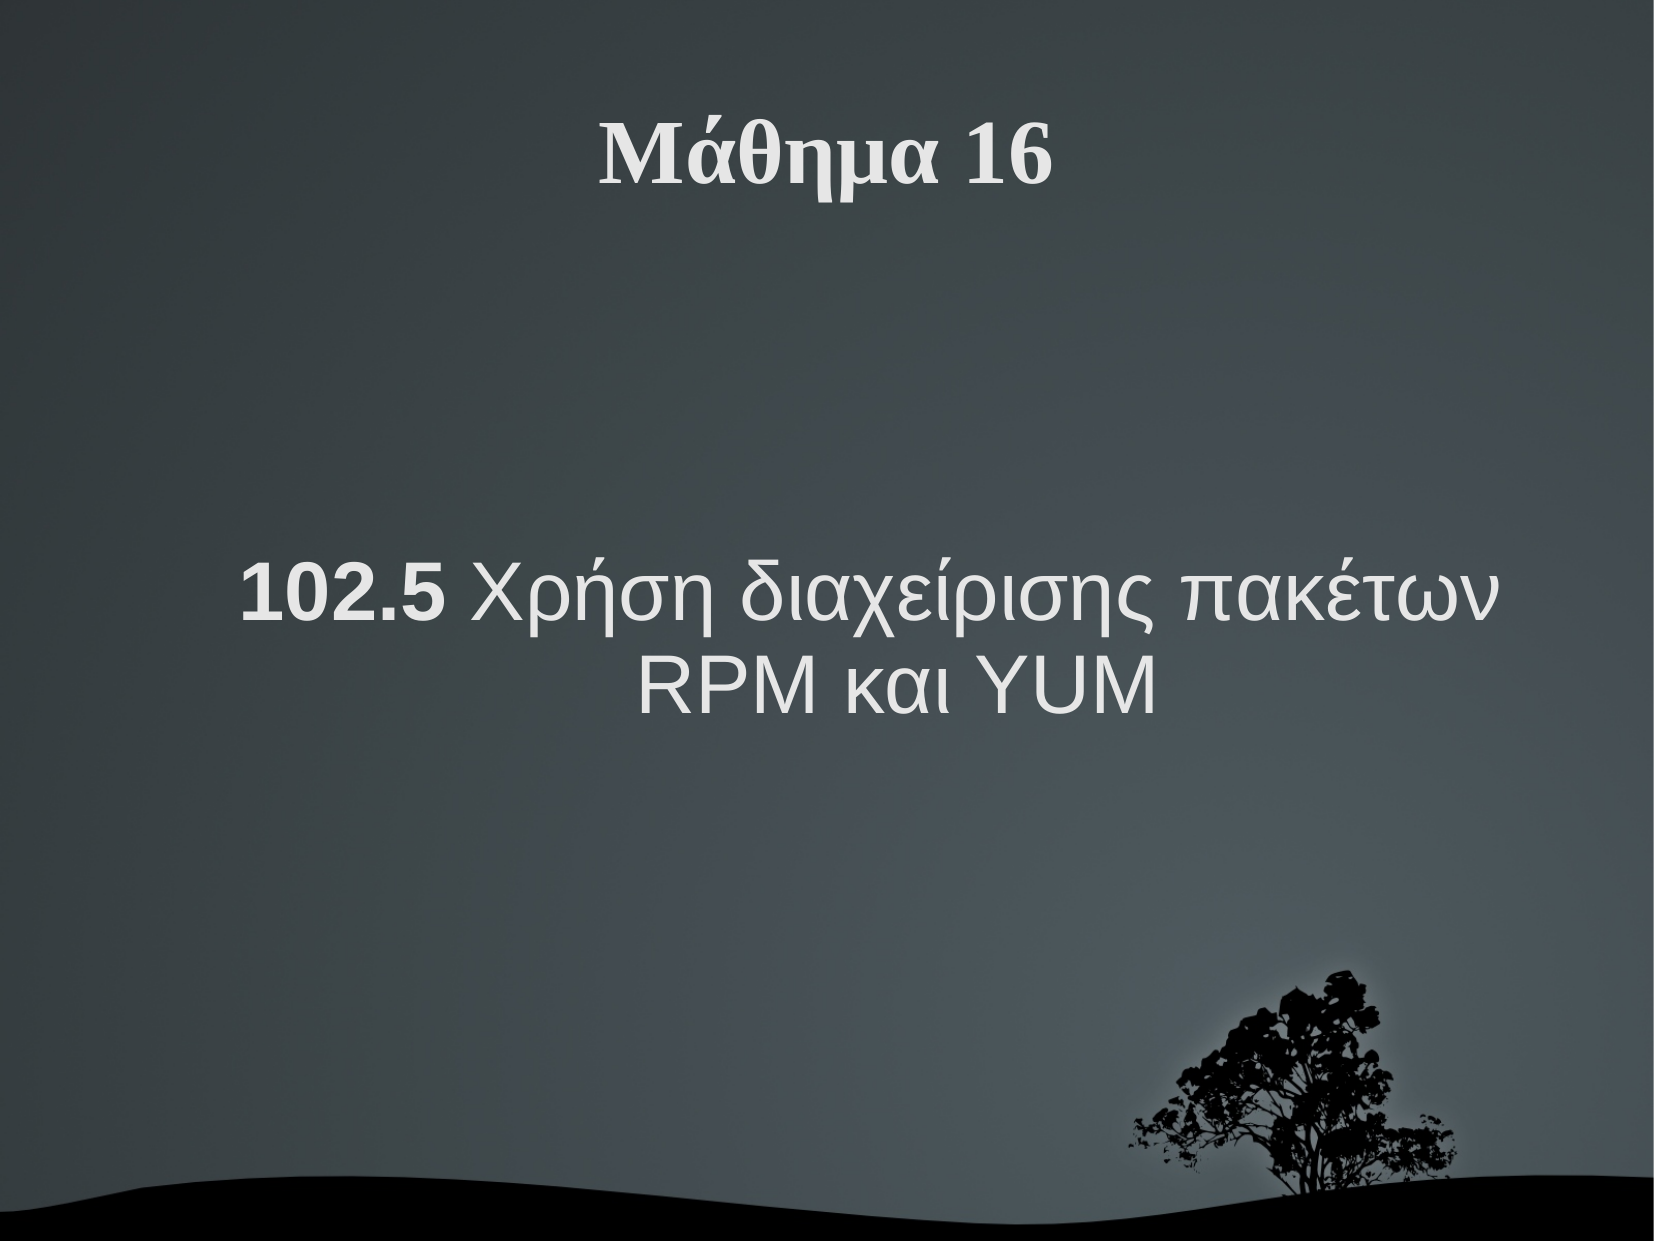

# Μάθημα 16
102.5 Χρήση διαχείρισης πακέτων RPM και YUM